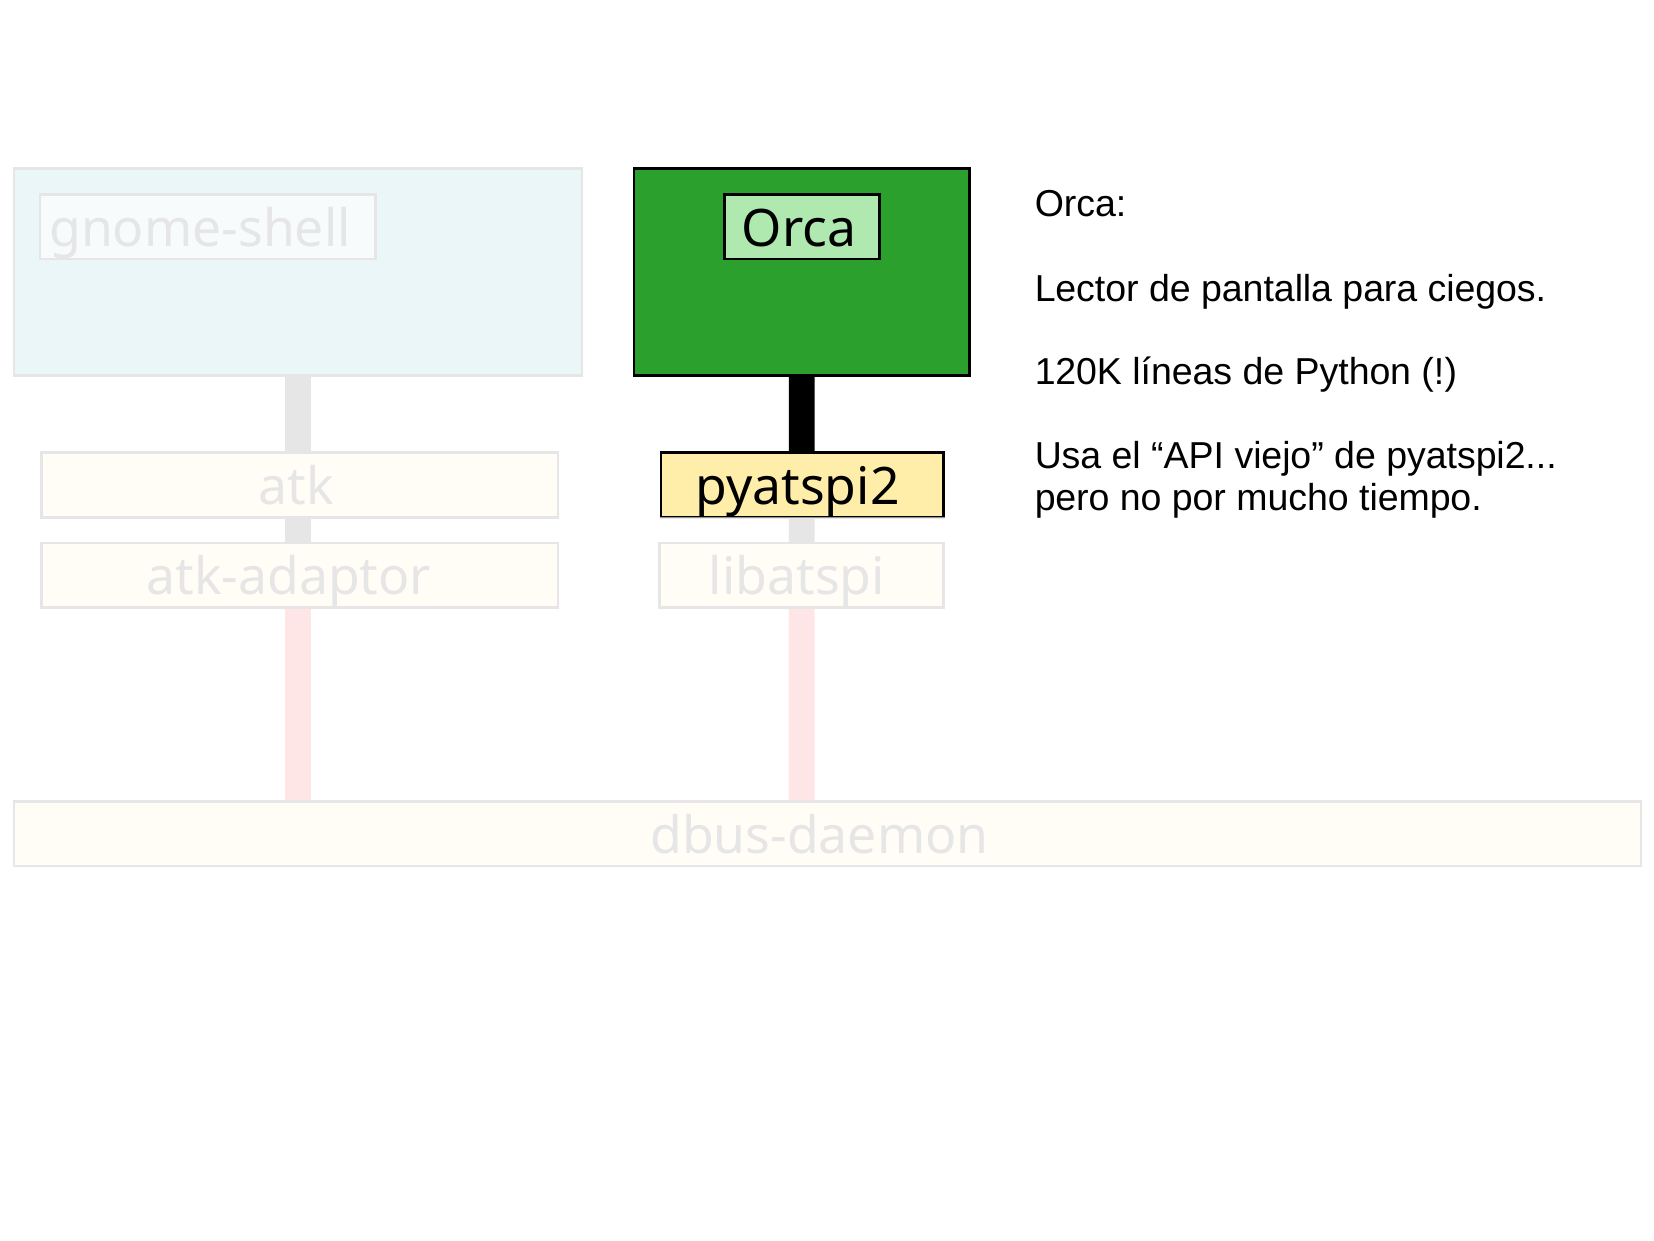

Orca:
Lector de pantalla para ciegos.
120K líneas de Python (!)
Usa el “API viejo” de pyatspi2... pero no por mucho tiempo.